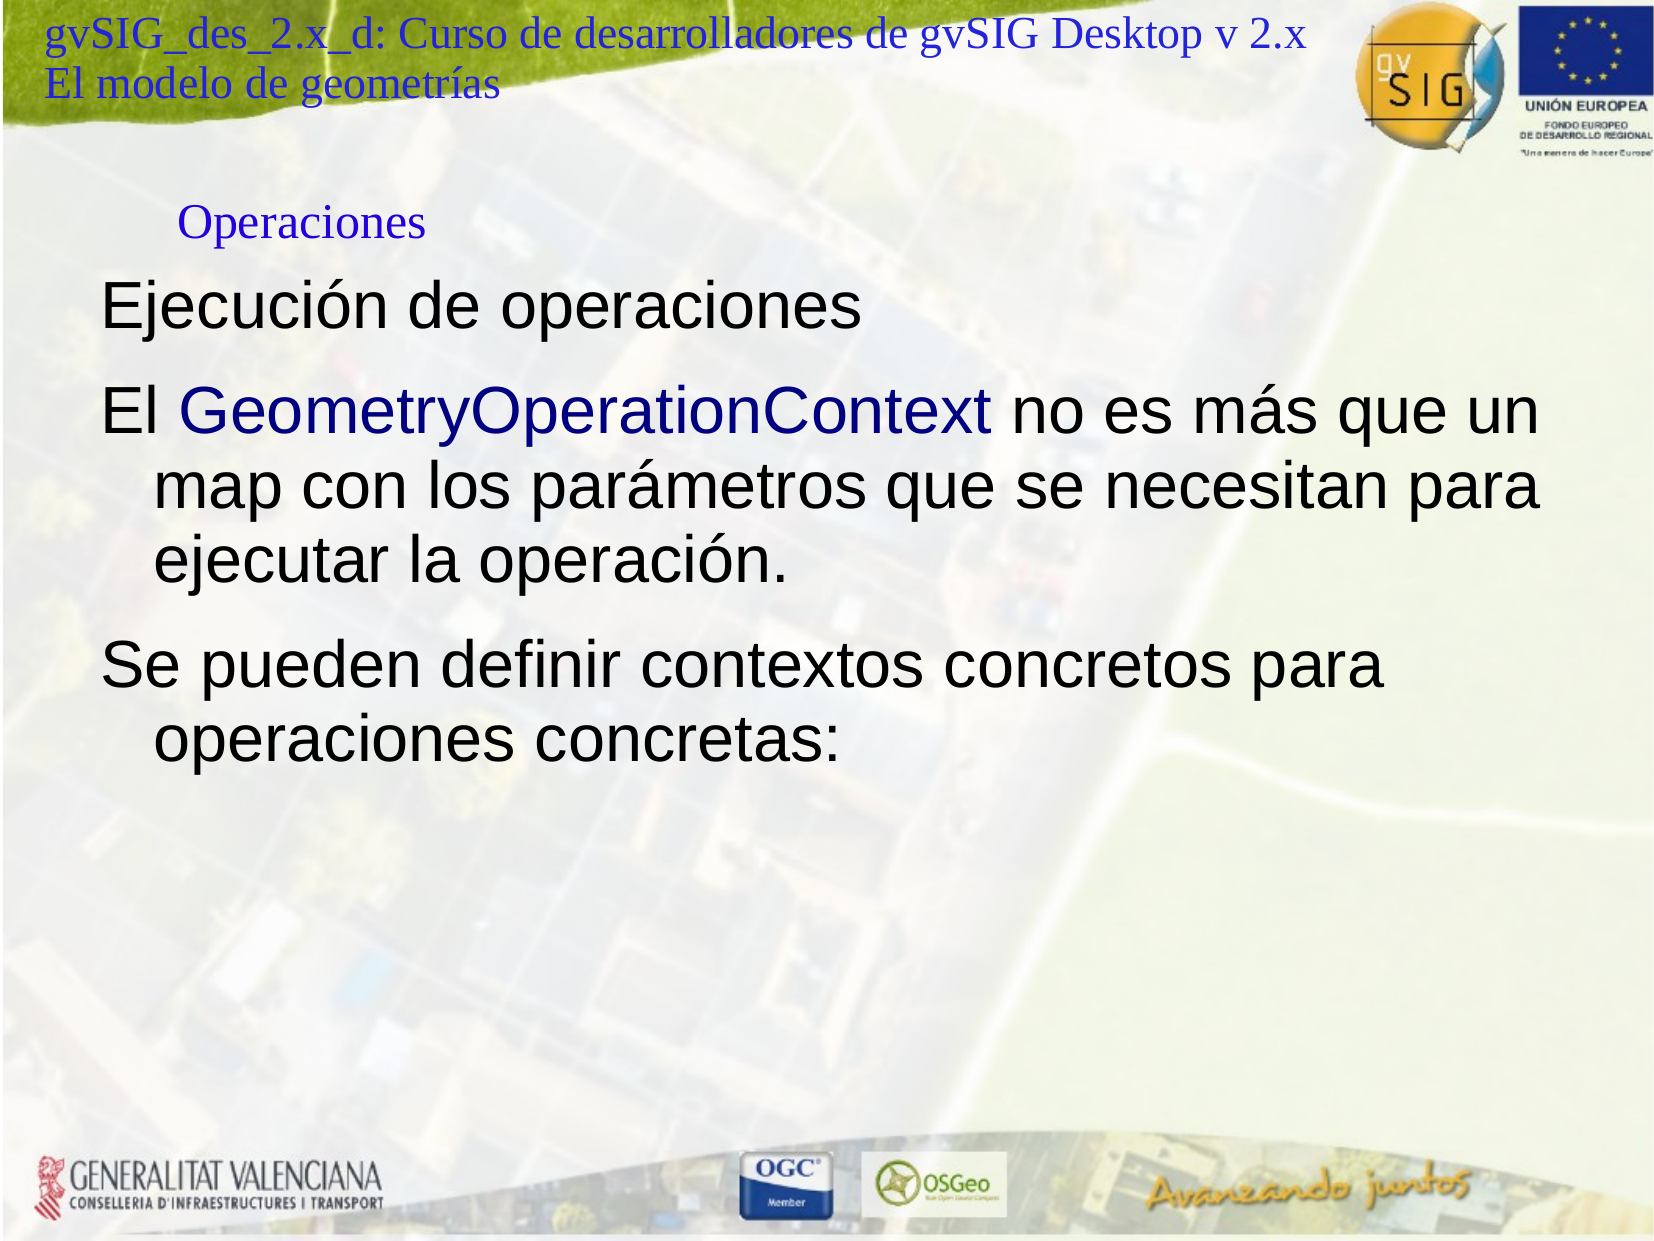

Operaciones
# Ejecución de operaciones
El GeometryOperationContext no es más que un map con los parámetros que se necesitan para ejecutar la operación.
Se pueden definir contextos concretos para operaciones concretas: